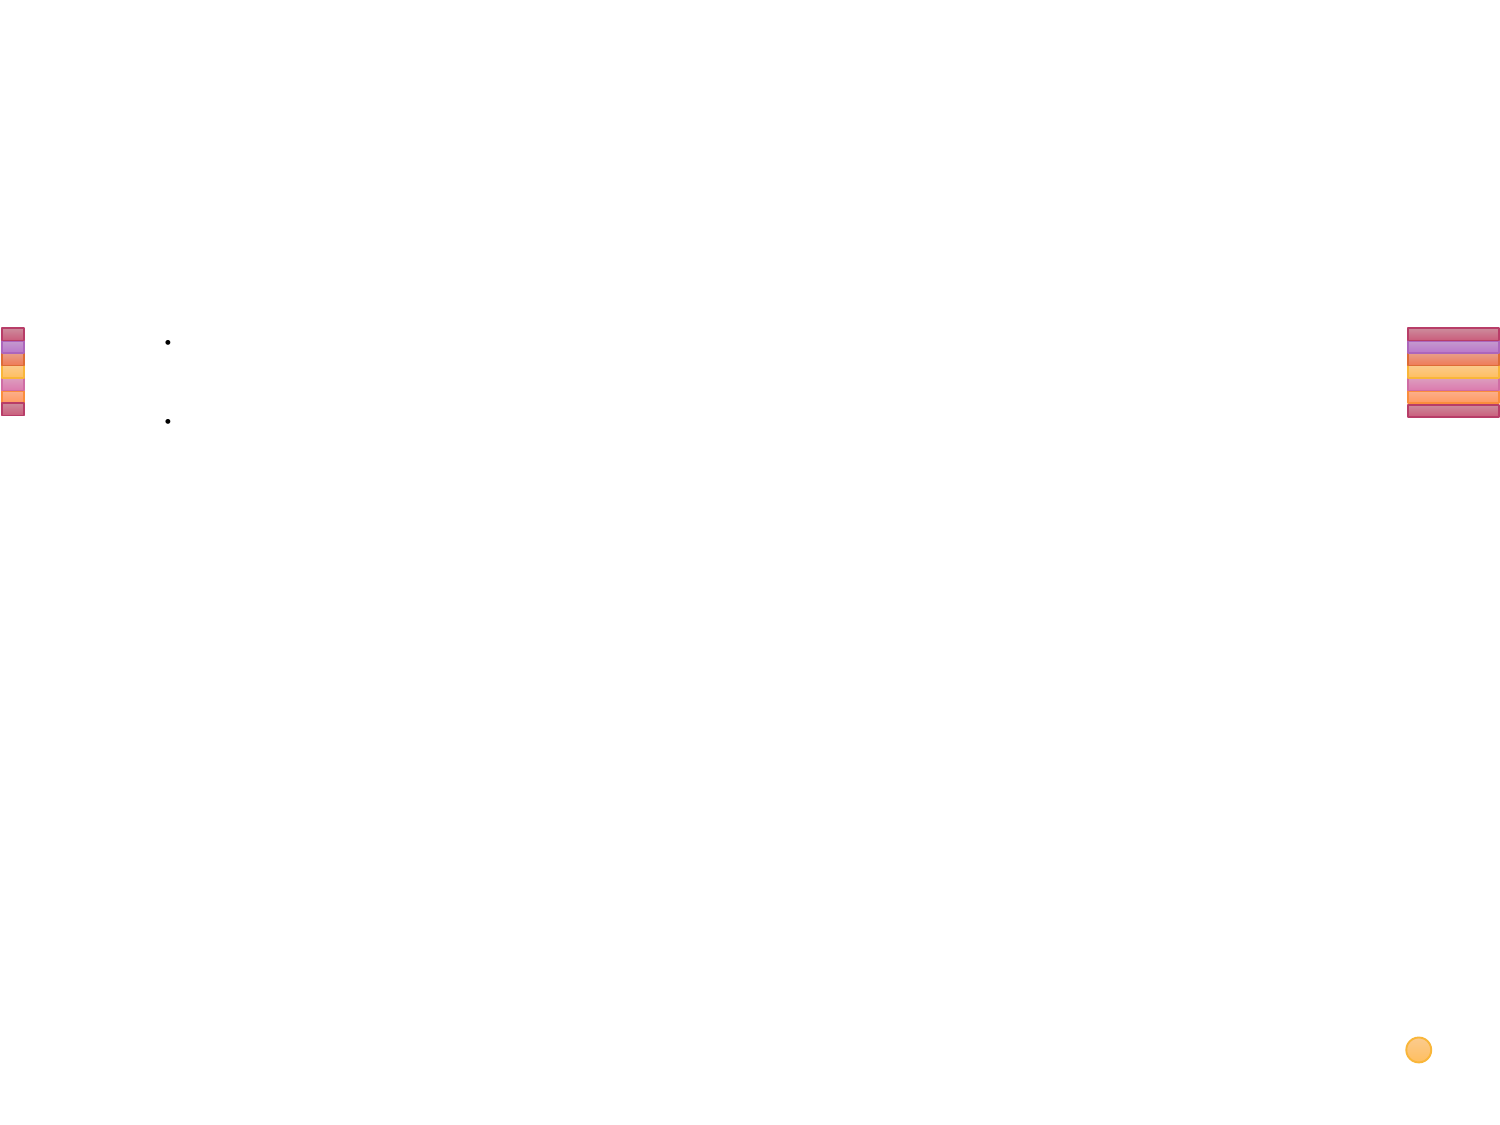

X.- TUTELA JUDICIAL(I)
# IX.I.- Flexibilidad funcional
X.1. Clasificación profesional y movilidad funcional
-CLASIFICACIÓN PROFESIONAL: acciones por deficiente encuadramiento en la nueva clasificación profesional derivada de la DA 9ª Ley 3/12 - que impone la adecuación de los Convenios colecivos en el plazo de 1 año a la supresión de categorías profesionales- , dado que será una cuestión jurídica, y no relativa al ejercicio de funciones de distinto grupo deberá tramitarse por el proceso ordinario
- MOVILIDAD FUNCIONAL: si es sustancial habrá de seguirse el proceso del art.138 LRJS y si se trata de realización de funciones de superior grupo a la reclamación de la categoría o grupo profesional será acumulable la reclamación de las diferencias salariales correspondientes, tramitándose entonces por la vía del art.137 LRJS.